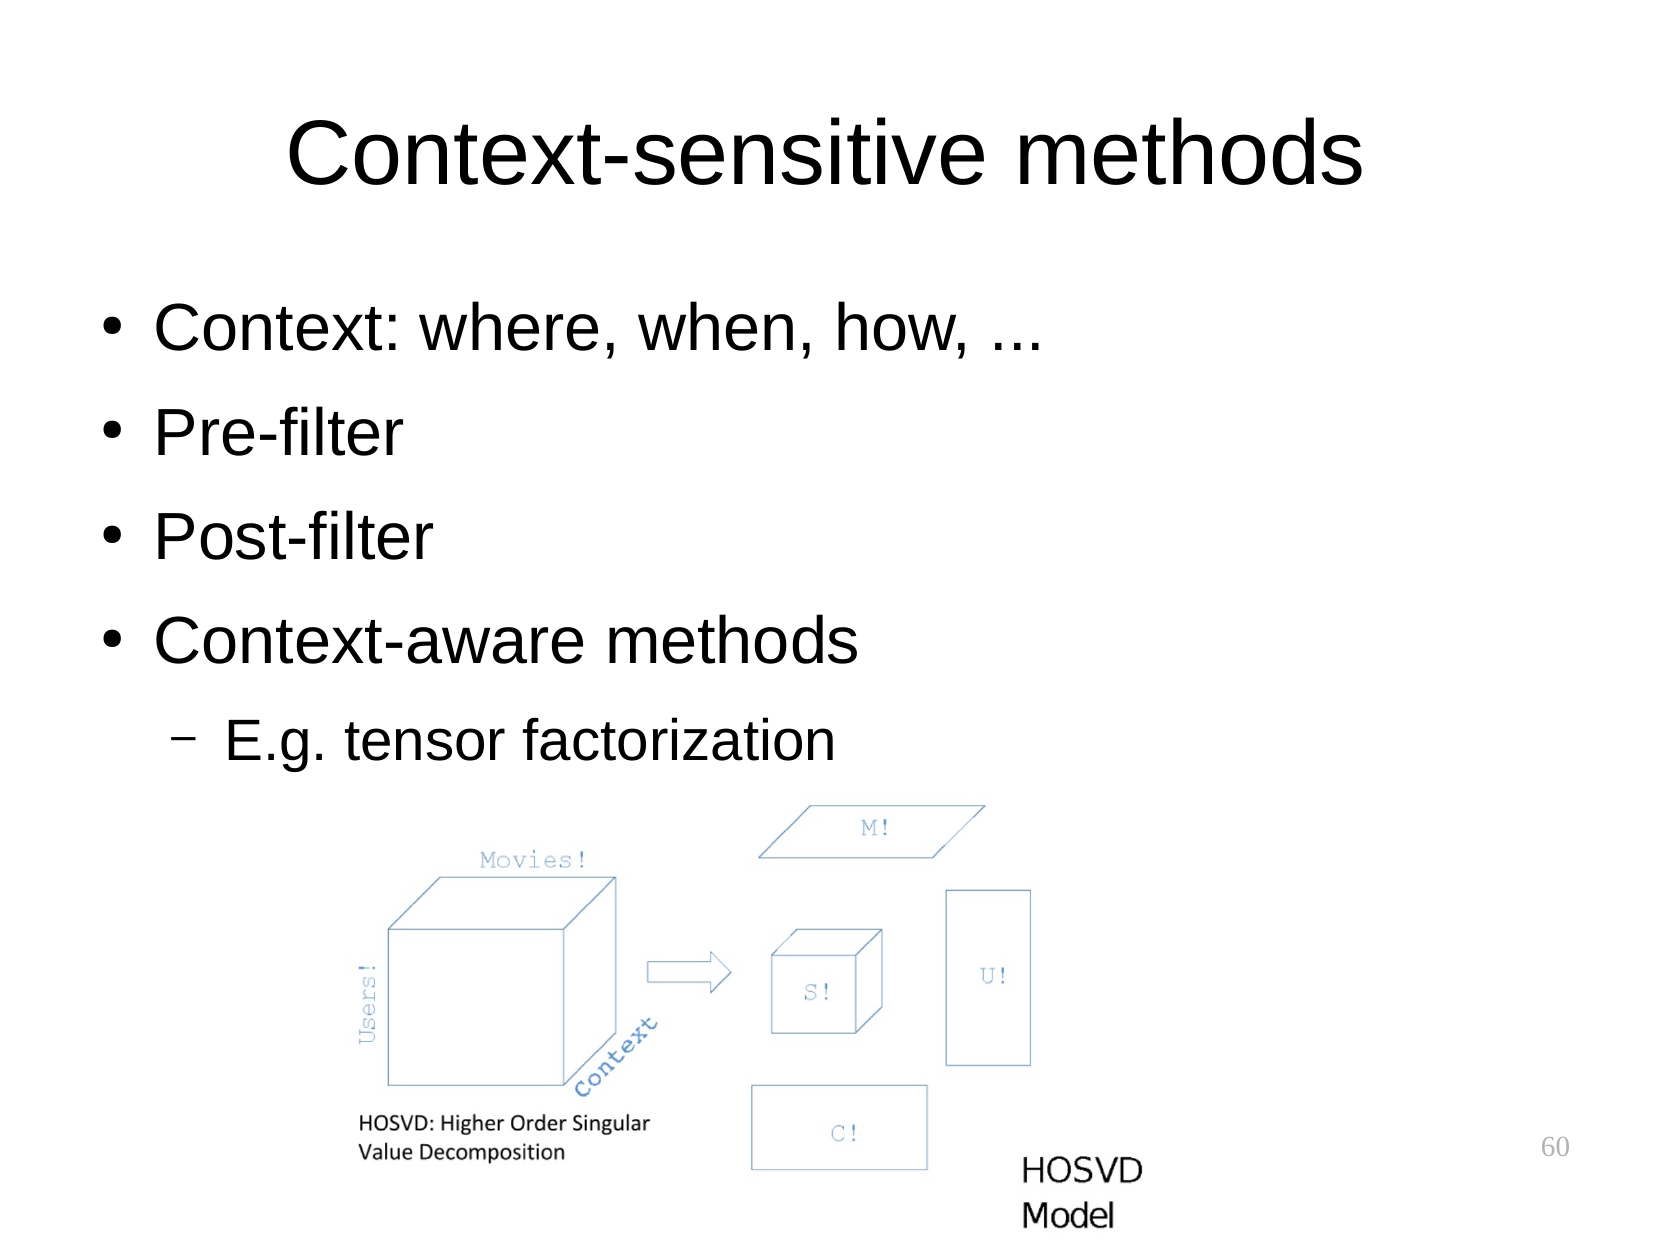

# Context-sensitive methods
Context: where, when, how, ...
Pre-filter
Post-filter
Context-aware methods
E.g. tensor factorization
60